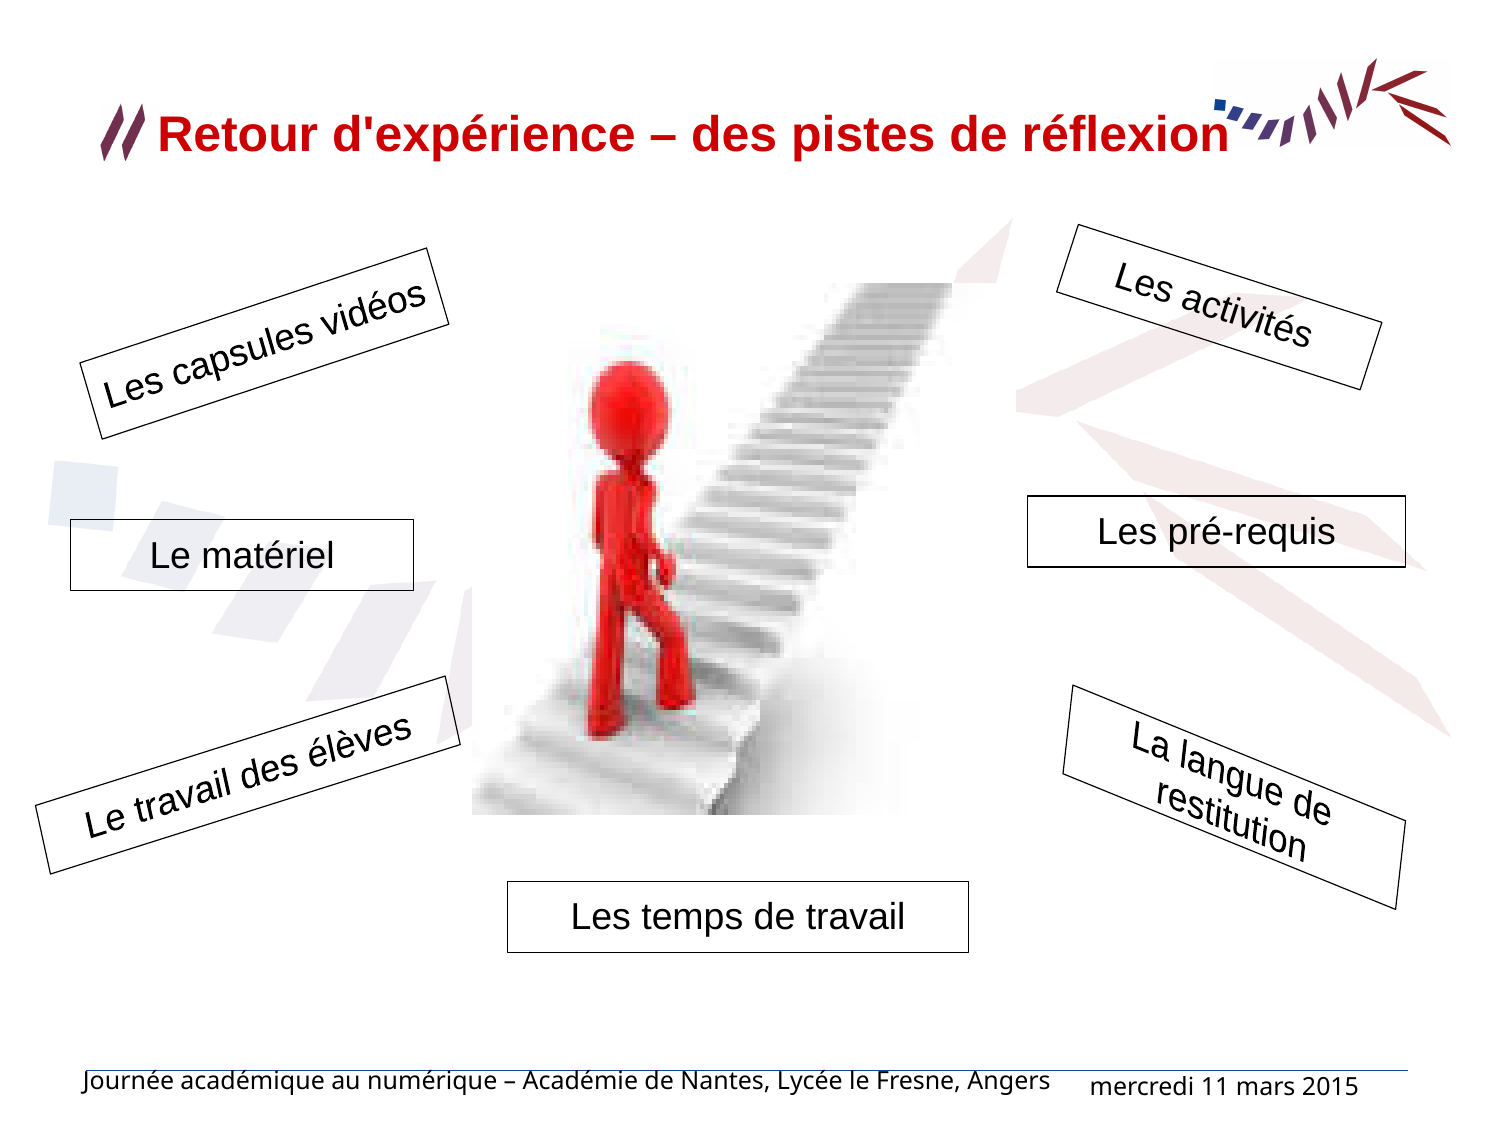

# Retour d'expérience – des pistes de réflexion
Les activités
Les capsules vidéos
Les pré-requis
Le matériel
Le travail des élèves
La langue de
restitution
Les temps de travail
Journée académique au numérique – Académie de Nantes, Lycée le Fresne, Angers
mercredi 11 mars 2015